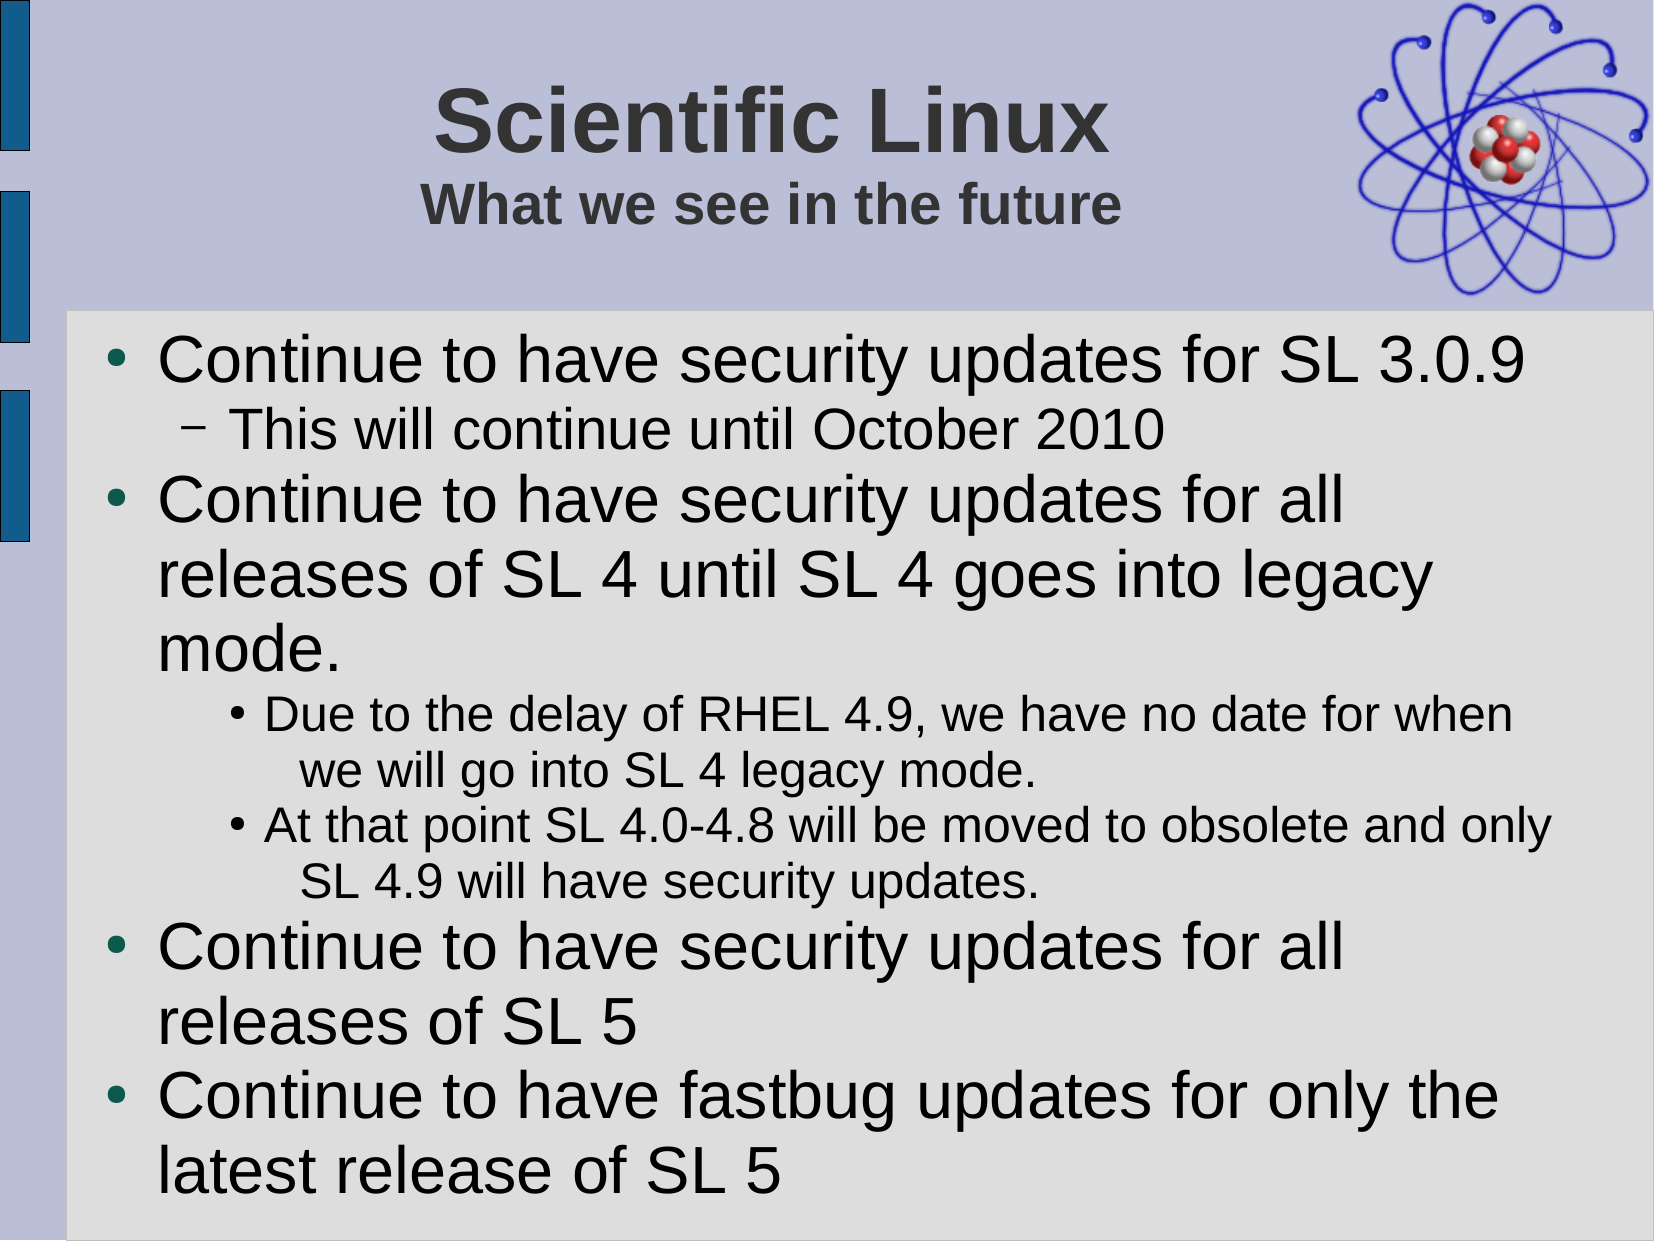

# Scientific Linux What we see in the future
Continue to have security updates for SL 3.0.9
This will continue until October 2010
Continue to have security updates for all releases of SL 4 until SL 4 goes into legacy mode.
Due to the delay of RHEL 4.9, we have no date for when we will go into SL 4 legacy mode.
At that point SL 4.0-4.8 will be moved to obsolete and only SL 4.9 will have security updates.
Continue to have security updates for all releases of SL 5
Continue to have fastbug updates for only the latest release of SL 5